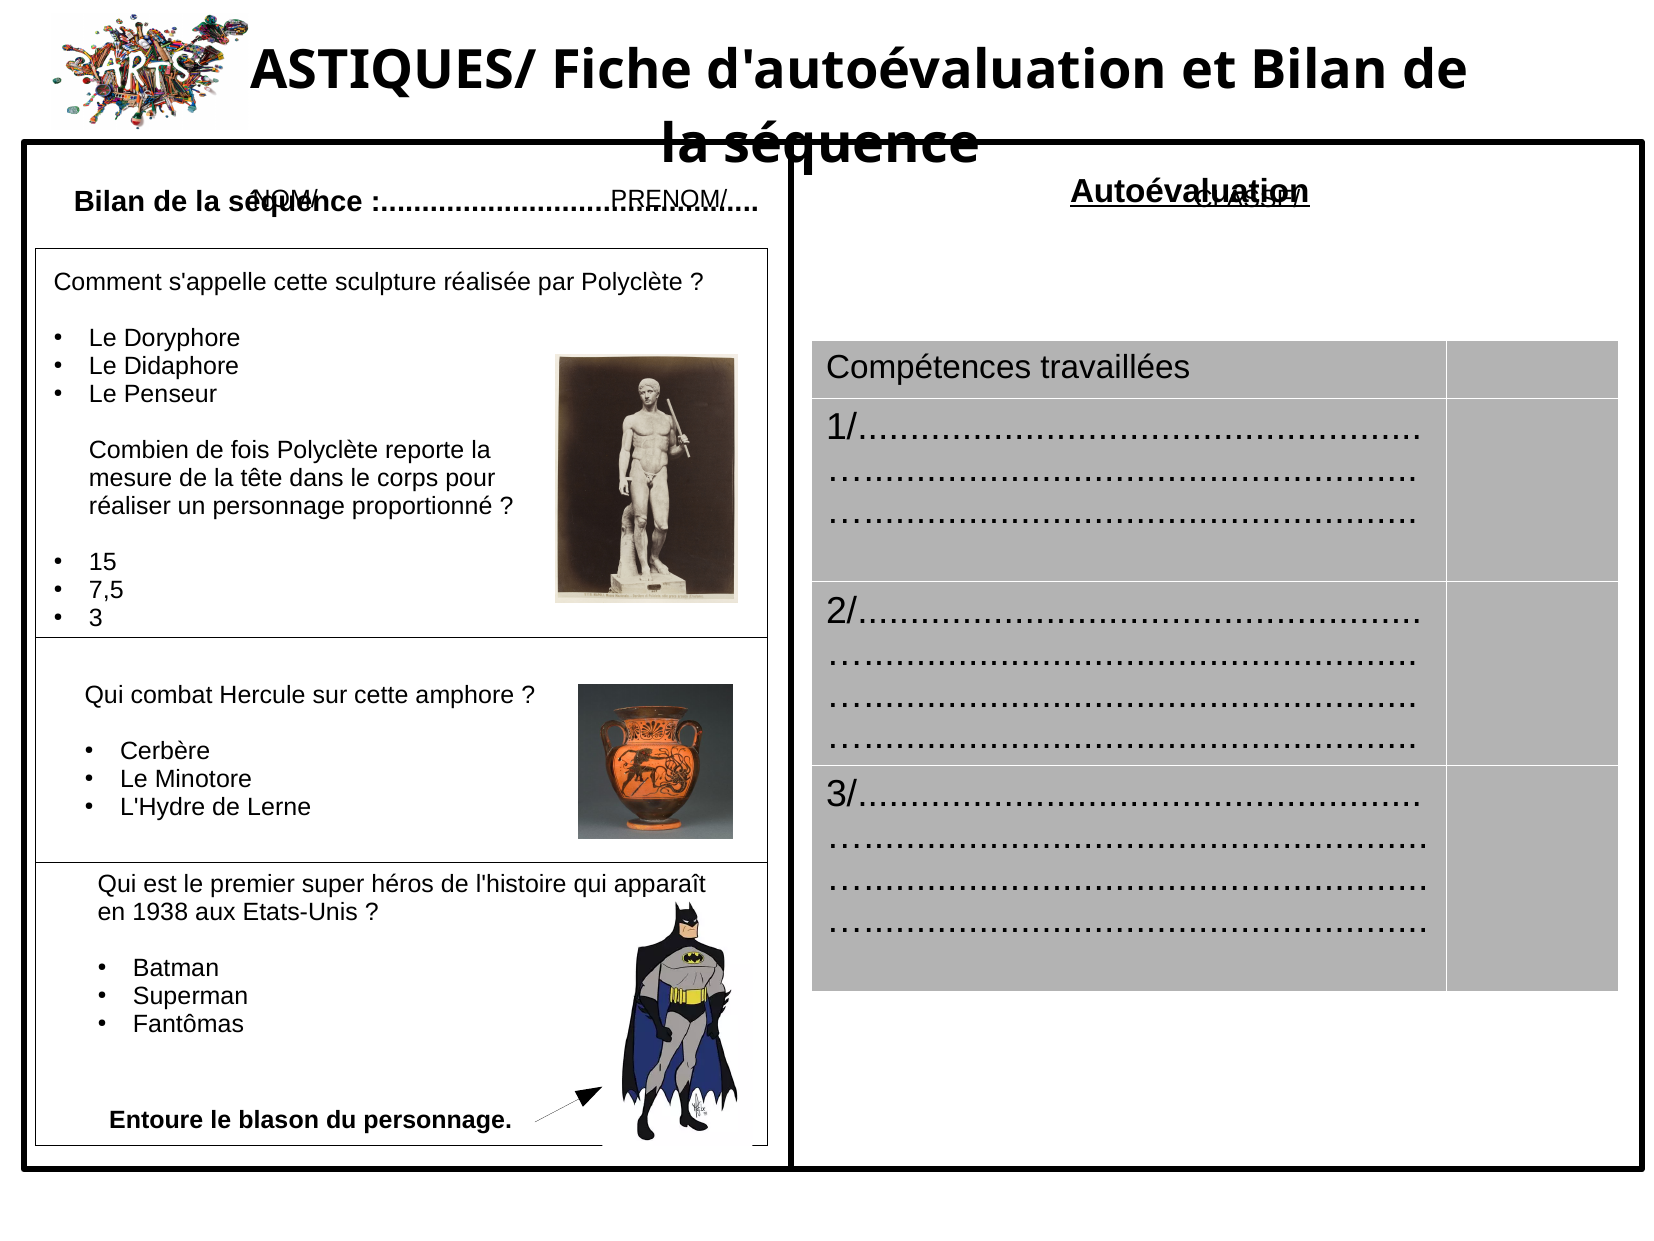

PLASTIQUES/ Fiche d'autoévaluation et Bilan de la séquence
 NOM/ PRENOM/ CLASSE/
Autoévaluation
Bilan de la séquence :..............................................
Comment s'appelle cette sculpture réalisée par Polyclète ?
Le Doryphore
Le Didaphore
Le Penseur
Combien de fois Polyclète reporte la
mesure de la tête dans le corps pour
réaliser un personnage proportionné ?
15
7,5
3
| Compétences travaillées | |
| --- | --- |
| 1/...................................................... …..................................................... …..................................................... | |
| 2/...................................................... …..................................................... …..................................................... …..................................................... | |
| 3/...................................................... …...................................................... …...................................................... …...................................................... | |
Qui combat Hercule sur cette amphore ?
Cerbère
Le Minotore
L'Hydre de Lerne
Qui est le premier super héros de l'histoire qui apparaît
en 1938 aux Etats-Unis ?
Batman
Superman
Fantômas
Entoure le blason du personnage.